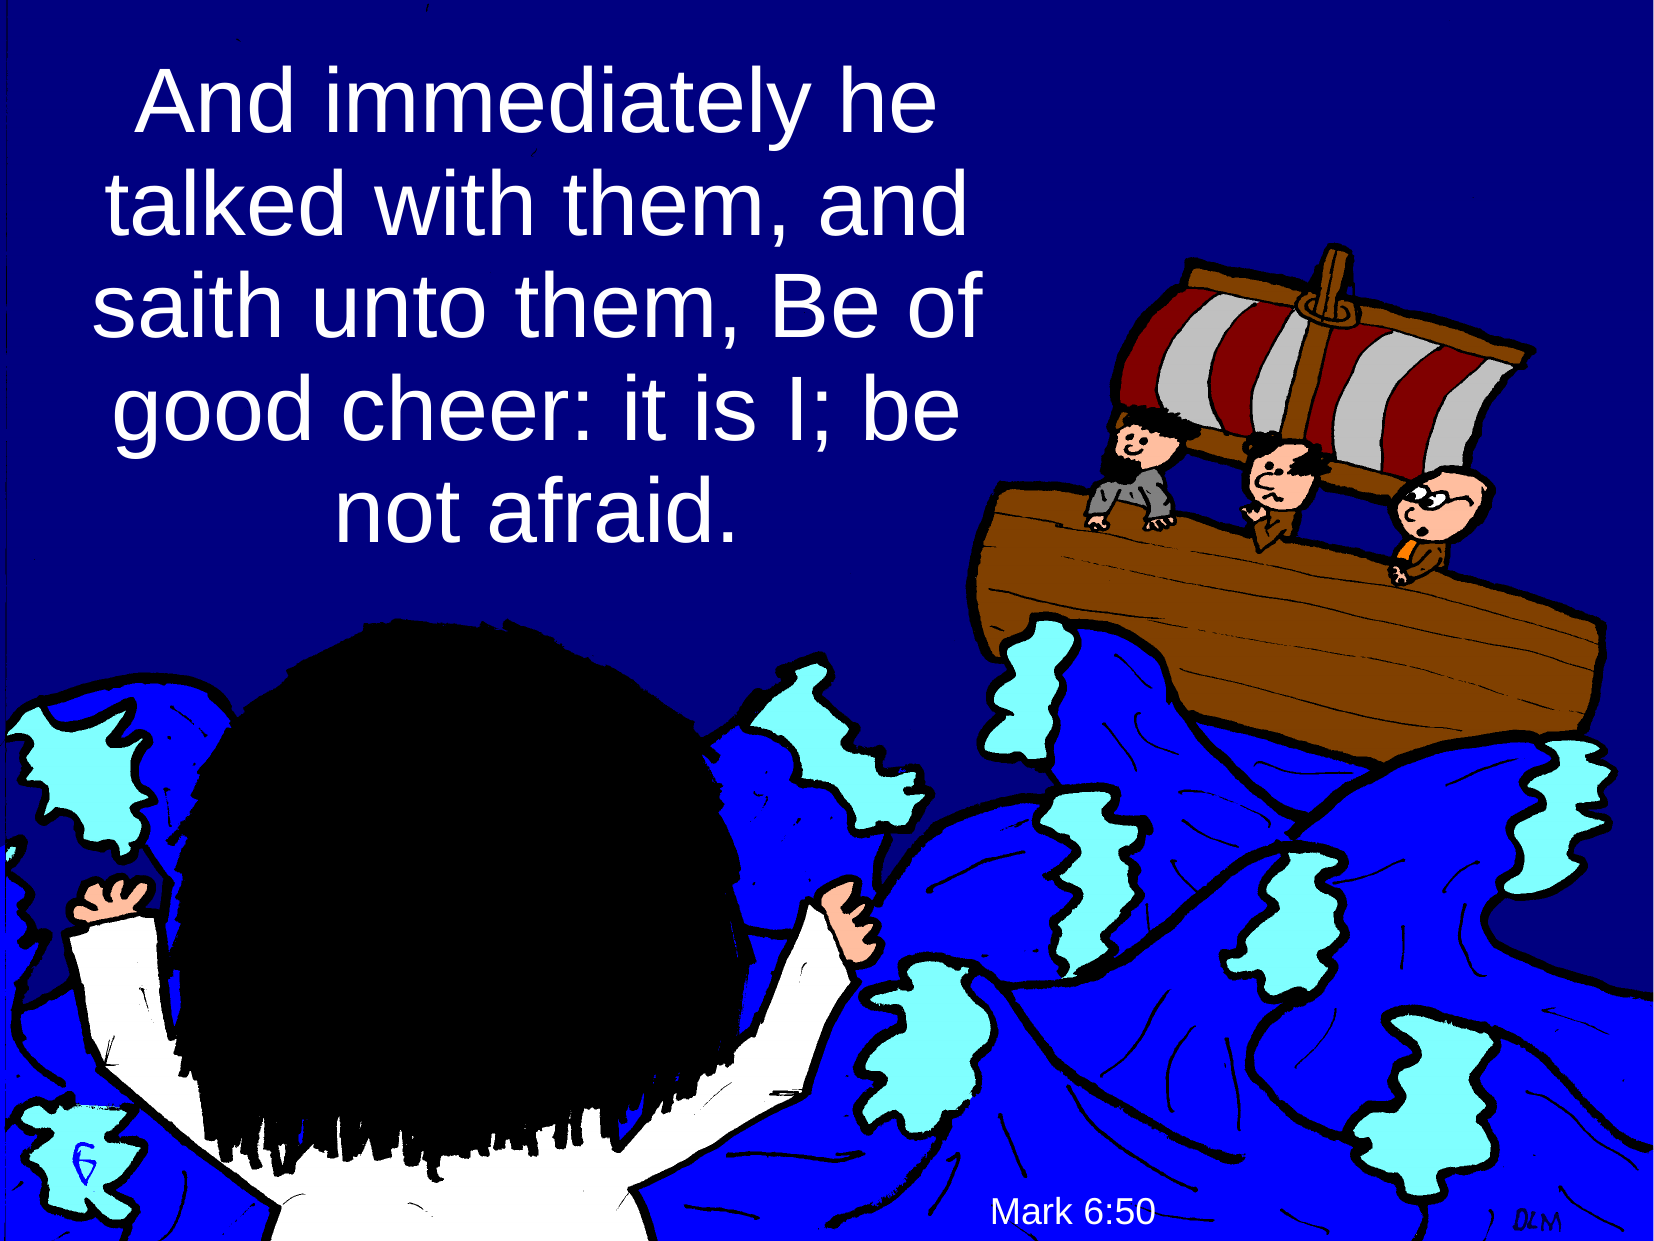

# And immediately he talked with them, and saith unto them, Be of good cheer: it is I; be not afraid.
Mark 6:50